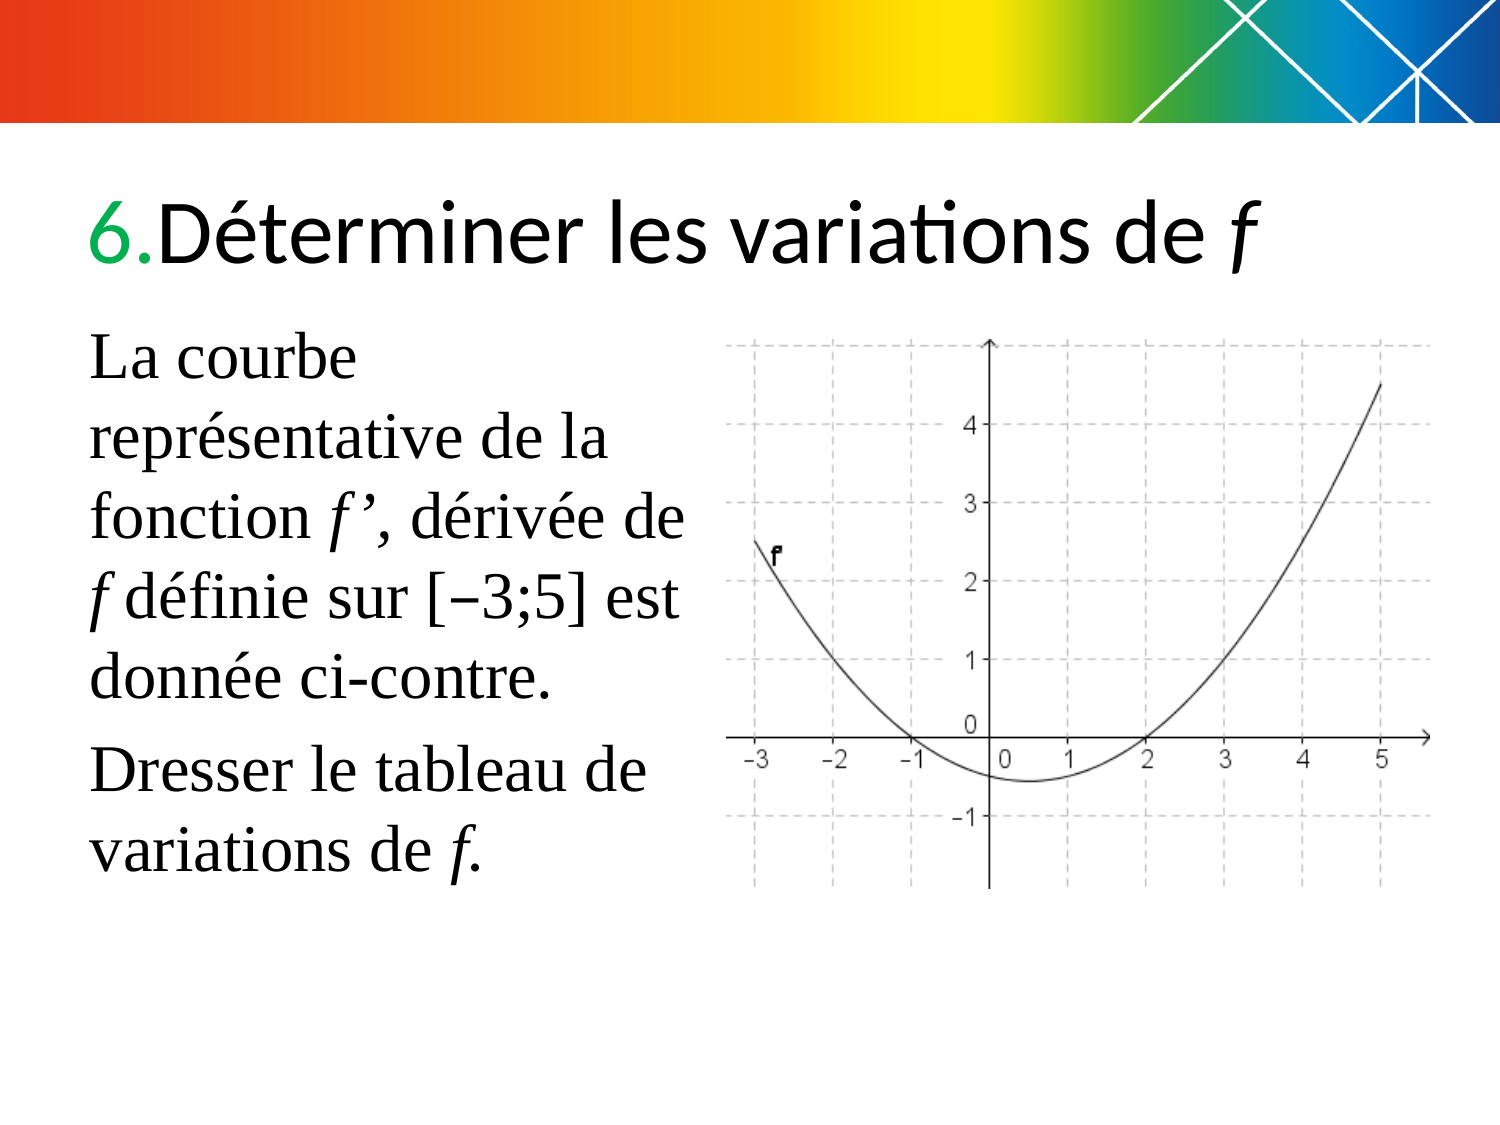

# 6.Déterminer les variations de f
La courbe représentative de la fonction f’, dérivée de f définie sur [–3;5] est donnée ci-contre.
Dresser le tableau de variations de f.